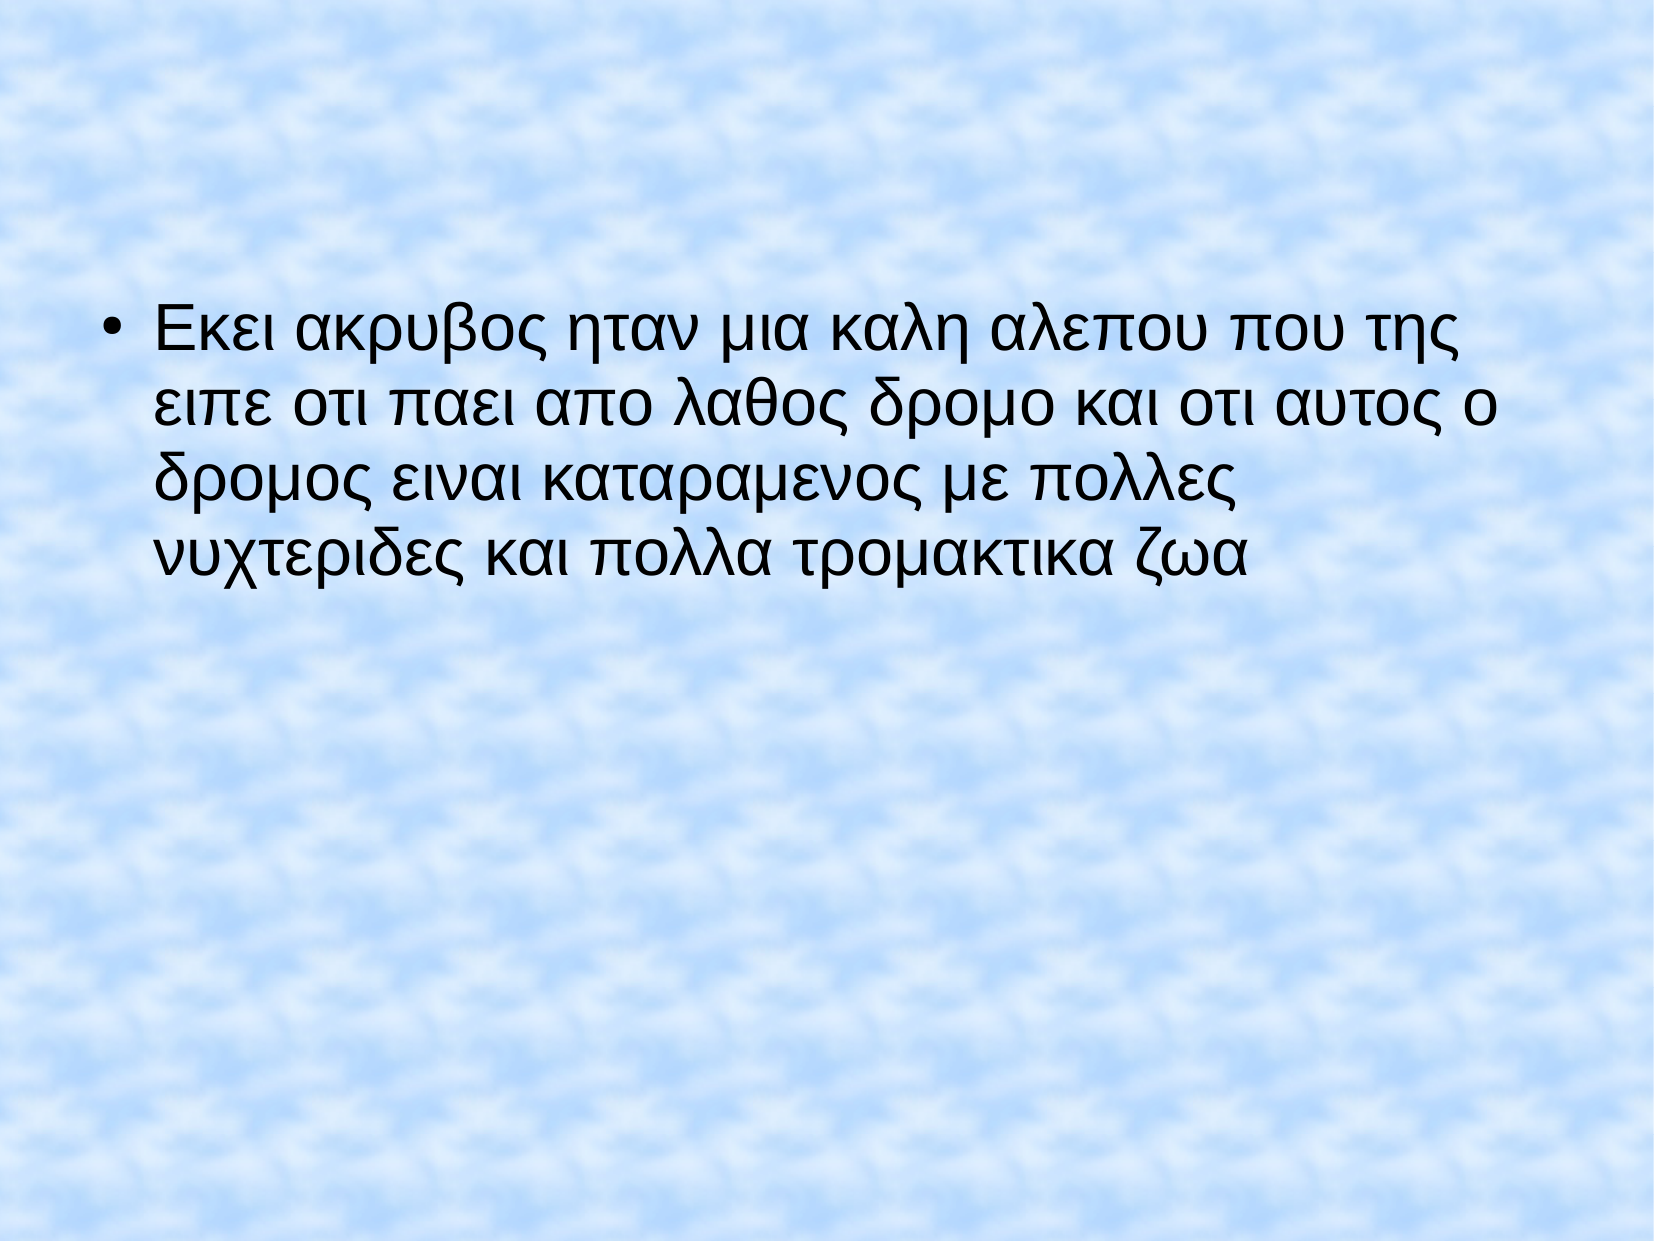

#
Εκει ακρυβος ηταν μια καλη αλεπου που της ειπε οτι παει απο λαθος δρομο και οτι αυτος ο δρομος ειναι καταραμενος με πολλες νυχτεριδες και πολλα τρομακτικα ζωα